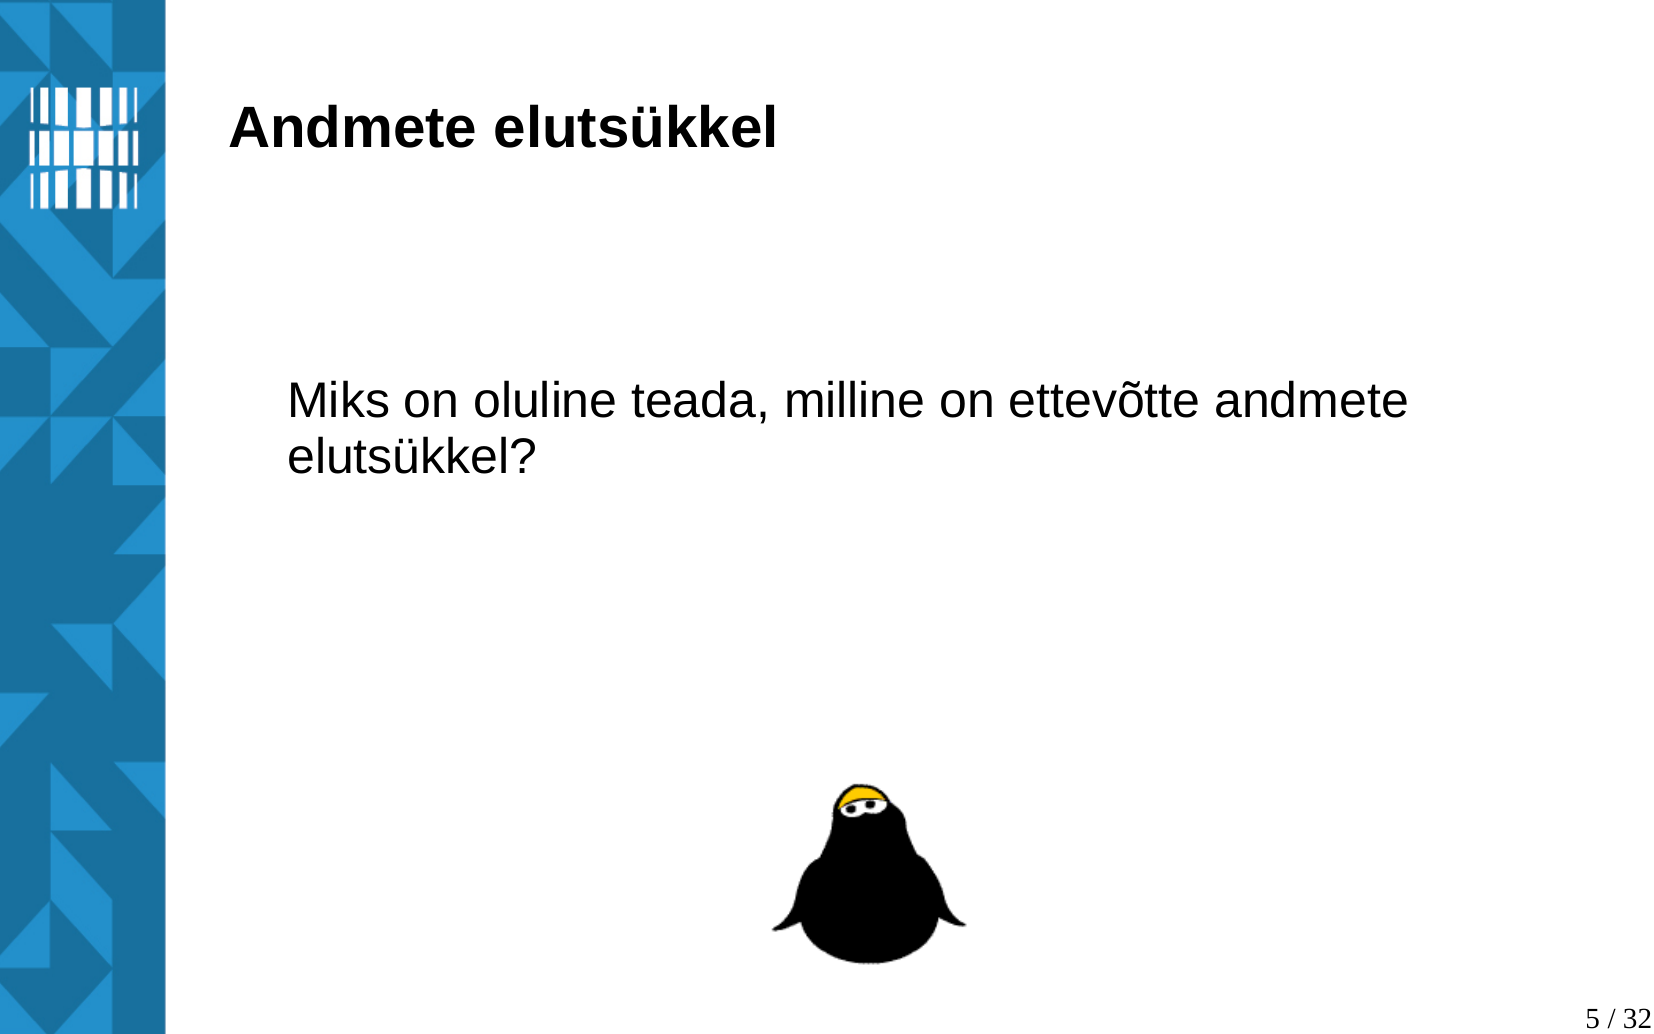

# Andmete elutsükkel
Miks on oluline teada, milline on ettevõtte andmete elutsükkel?